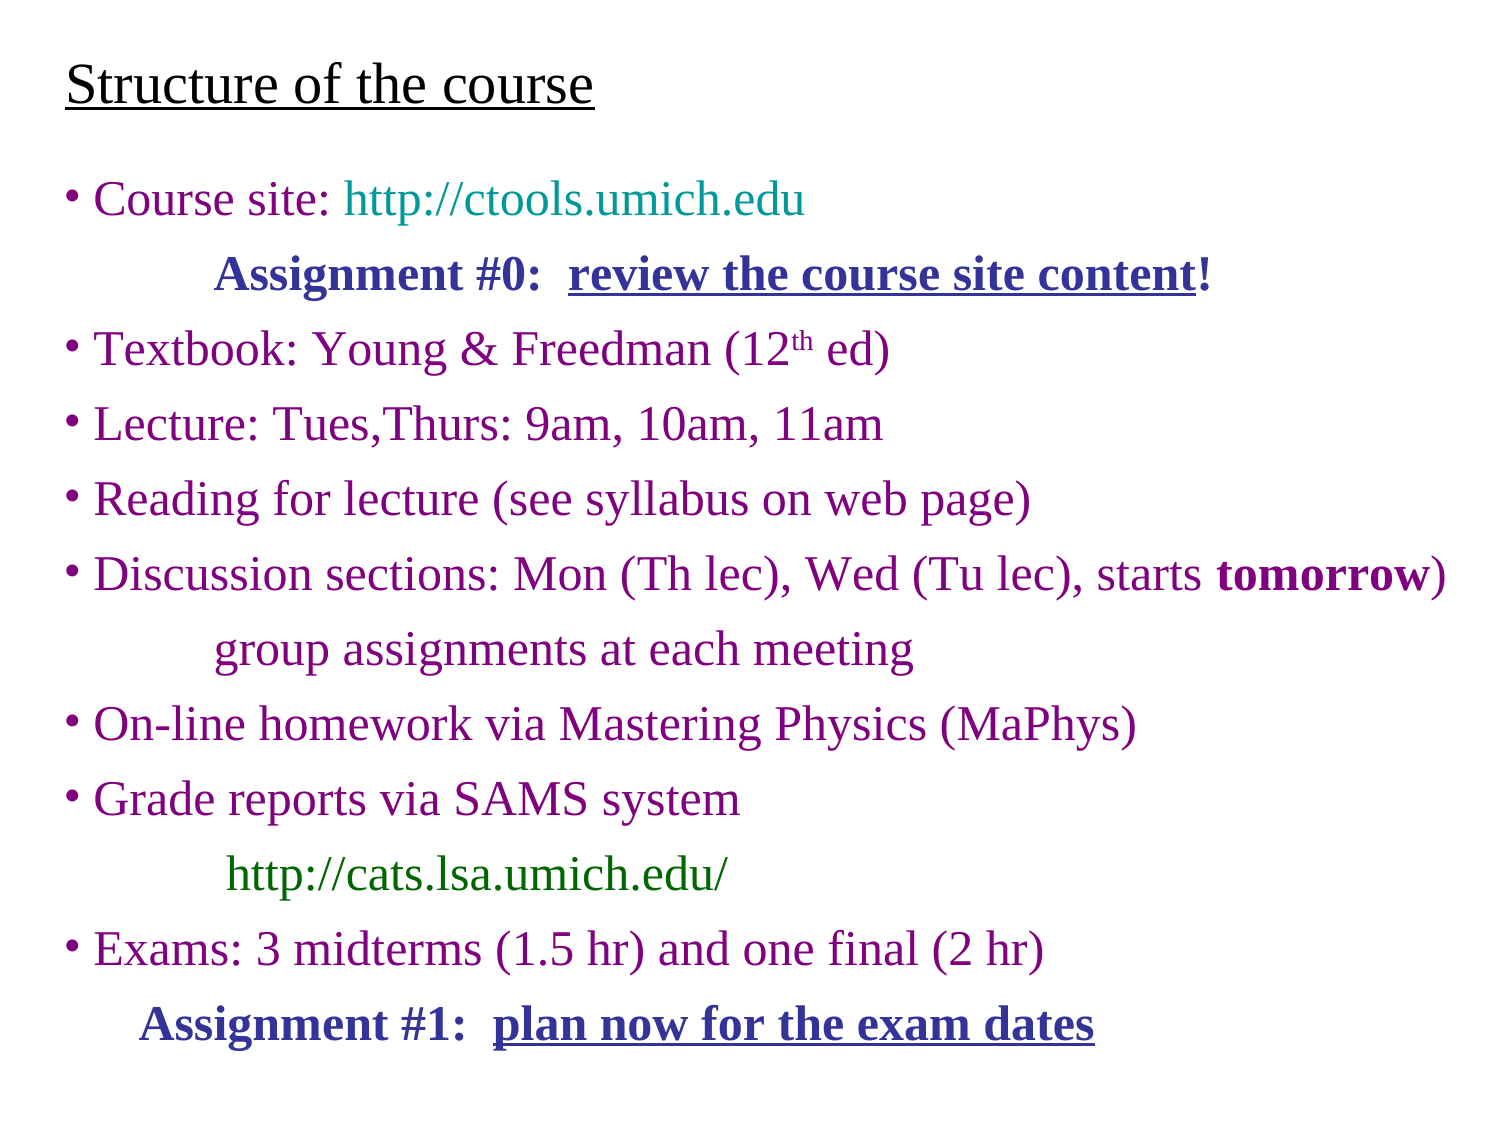

Structure of the course
 Course site: http://ctools.umich.edu
Assignment #0: review the course site content!
 Textbook: Young & Freedman (12th ed)
 Lecture: Tues,Thurs: 9am, 10am, 11am
 Reading for lecture (see syllabus on web page)
 Discussion sections: Mon (Th lec), Wed (Tu lec), starts tomorrow)
	group assignments at each meeting
 On-line homework via Mastering Physics (MaPhys)
 Grade reports via SAMS system
	 http://cats.lsa.umich.edu/
 Exams: 3 midterms (1.5 hr) and one final (2 hr)
Assignment #1: plan now for the exam dates